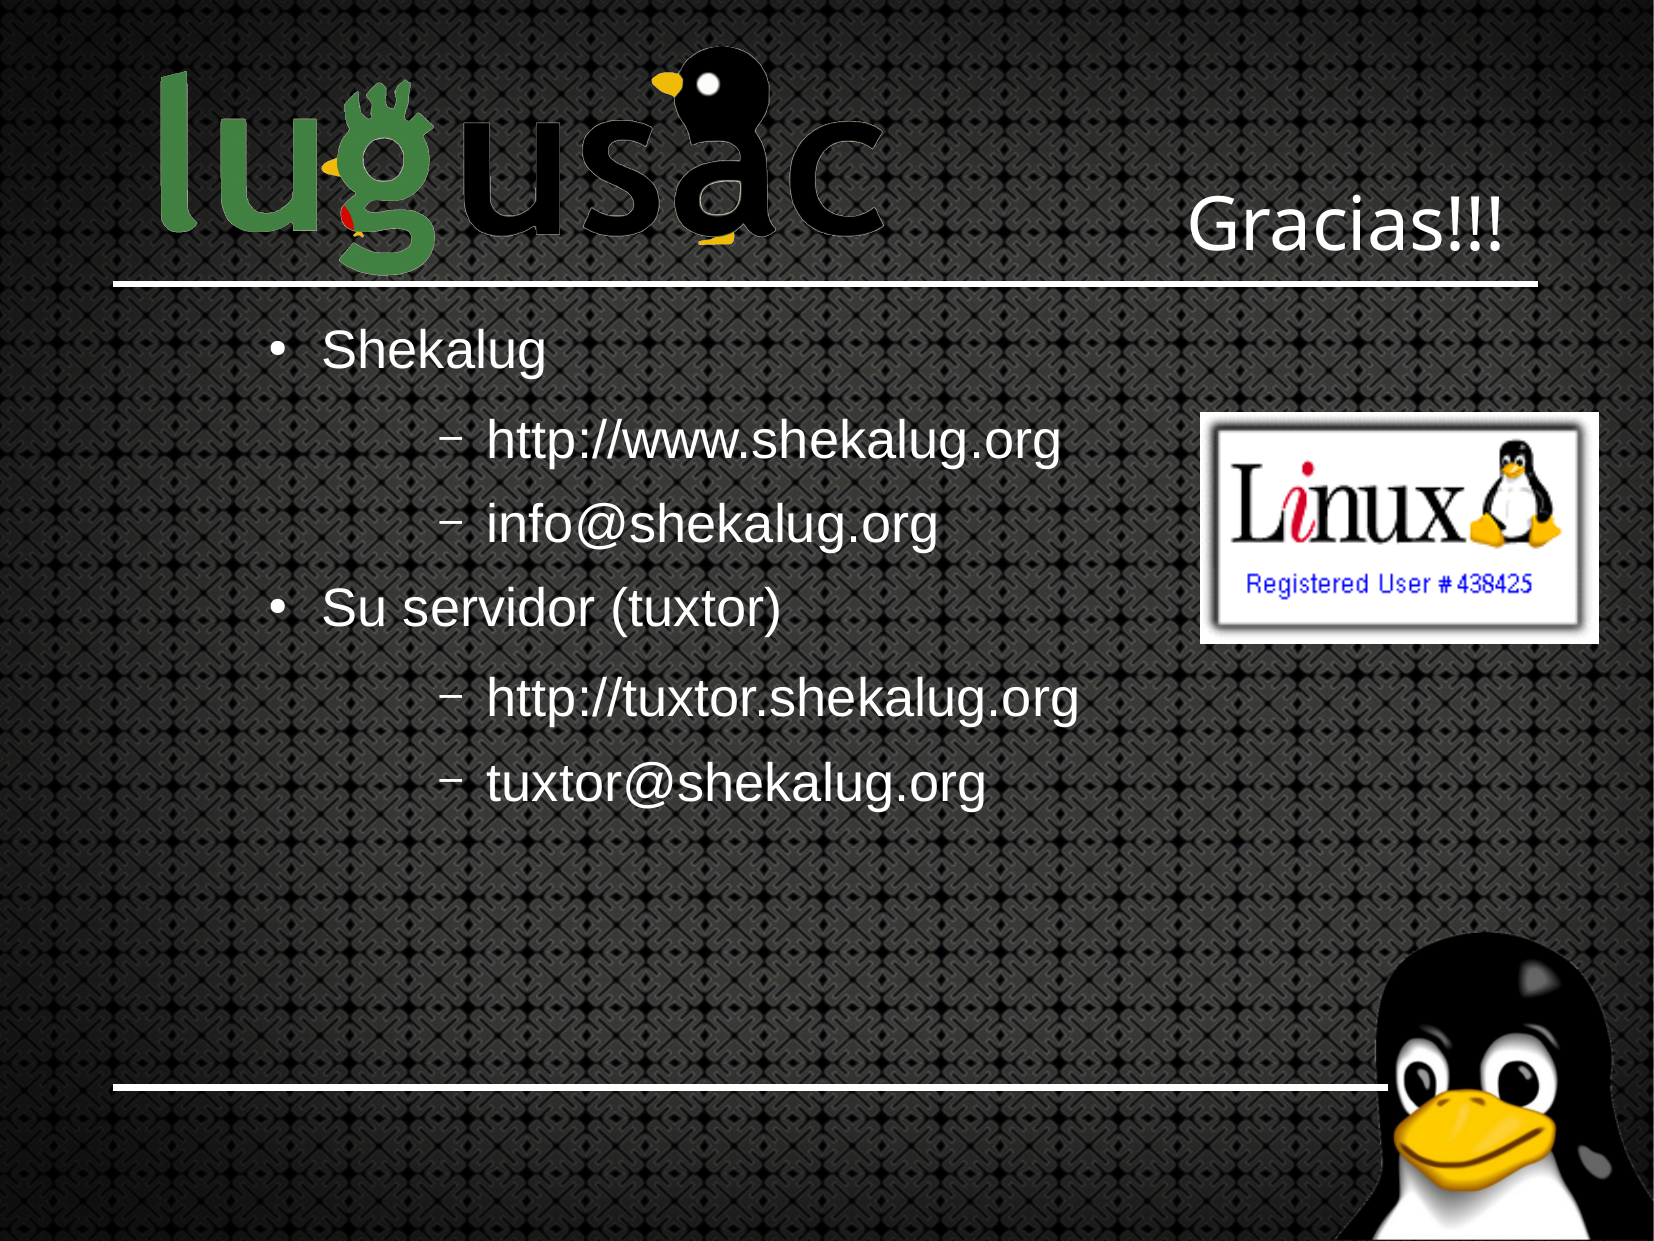

Gracias!!!
# Shekalug
http://www.shekalug.org
info@shekalug.org
Su servidor (tuxtor)
http://tuxtor.shekalug.org
tuxtor@shekalug.org